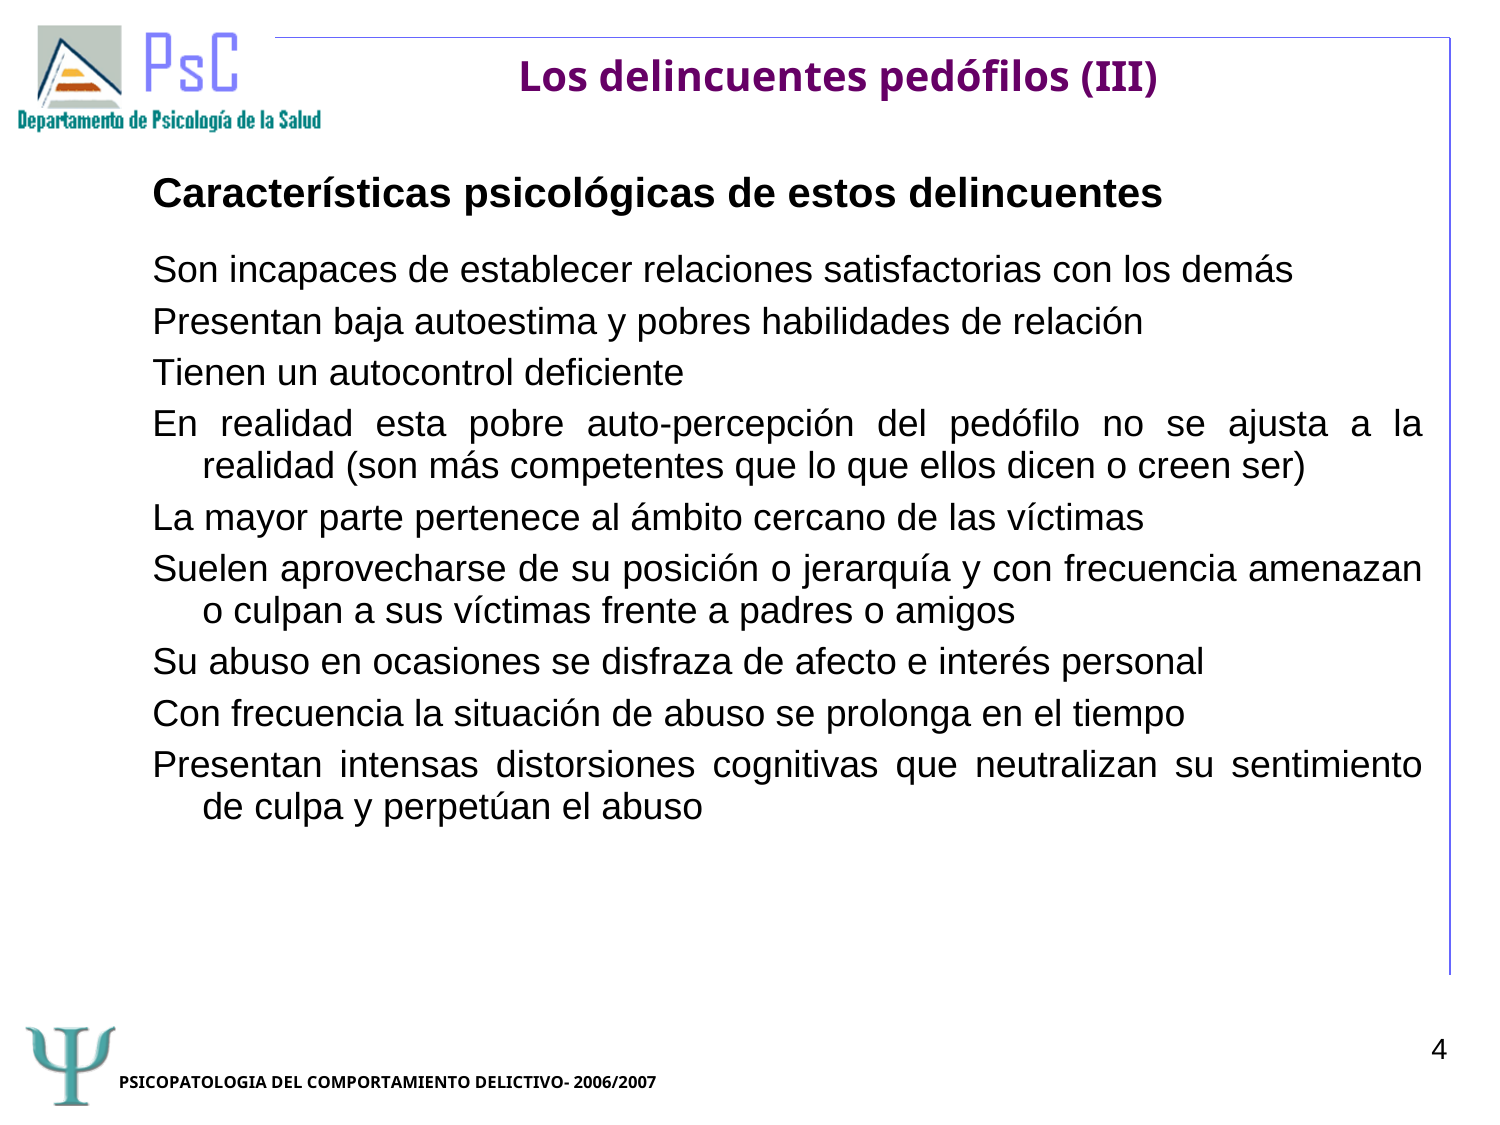

# Los delincuentes pedófilos (III)
Características psicológicas de estos delincuentes
Son incapaces de establecer relaciones satisfactorias con los demás
Presentan baja autoestima y pobres habilidades de relación
Tienen un autocontrol deficiente
En realidad esta pobre auto-percepción del pedófilo no se ajusta a la realidad (son más competentes que lo que ellos dicen o creen ser)
La mayor parte pertenece al ámbito cercano de las víctimas
Suelen aprovecharse de su posición o jerarquía y con frecuencia amenazan o culpan a sus víctimas frente a padres o amigos
Su abuso en ocasiones se disfraza de afecto e interés personal
Con frecuencia la situación de abuso se prolonga en el tiempo
Presentan intensas distorsiones cognitivas que neutralizan su sentimiento de culpa y perpetúan el abuso
4